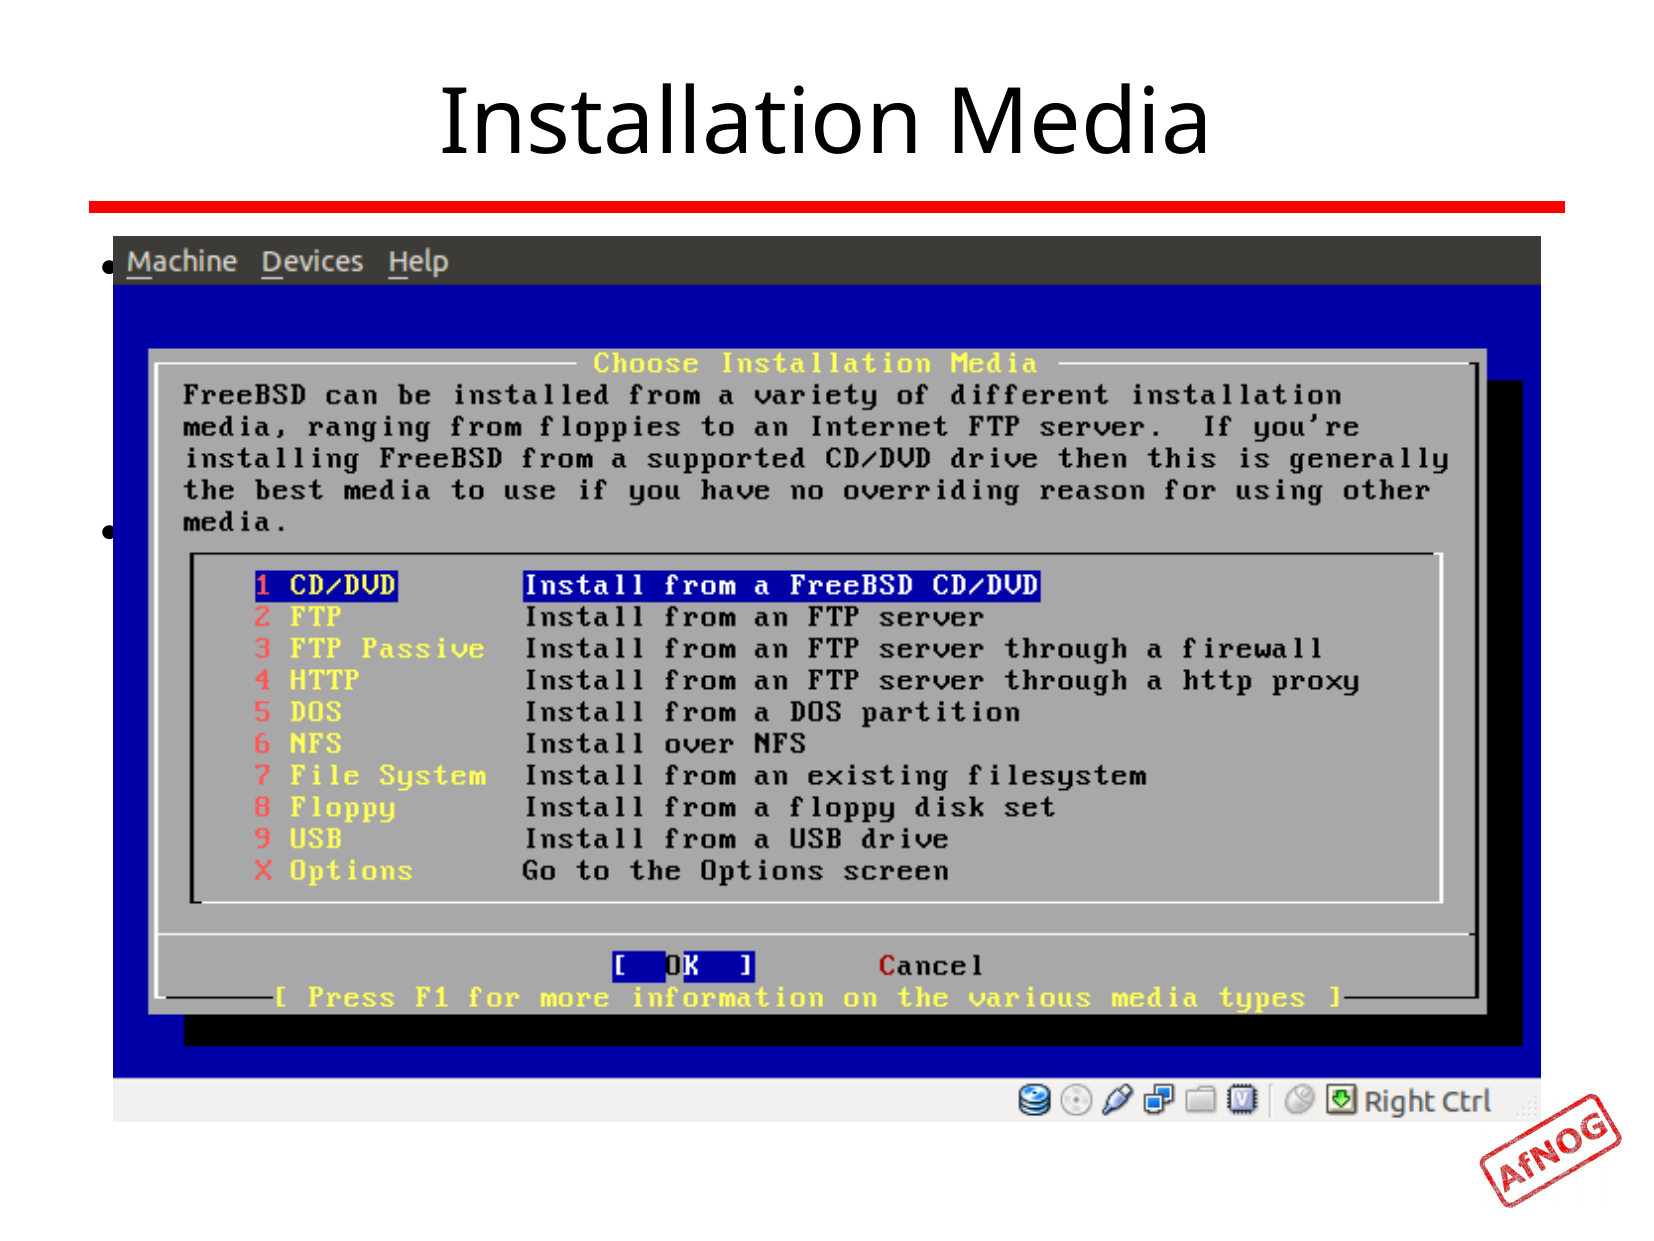

# Installation Media
If installing from CD or DVD:
Choose CD/DVD
If installing from the LAN (network):
Choose FTP
Choose URL to access the local mirror
Enter (on one line): ftp://196.200.219.250/fb82